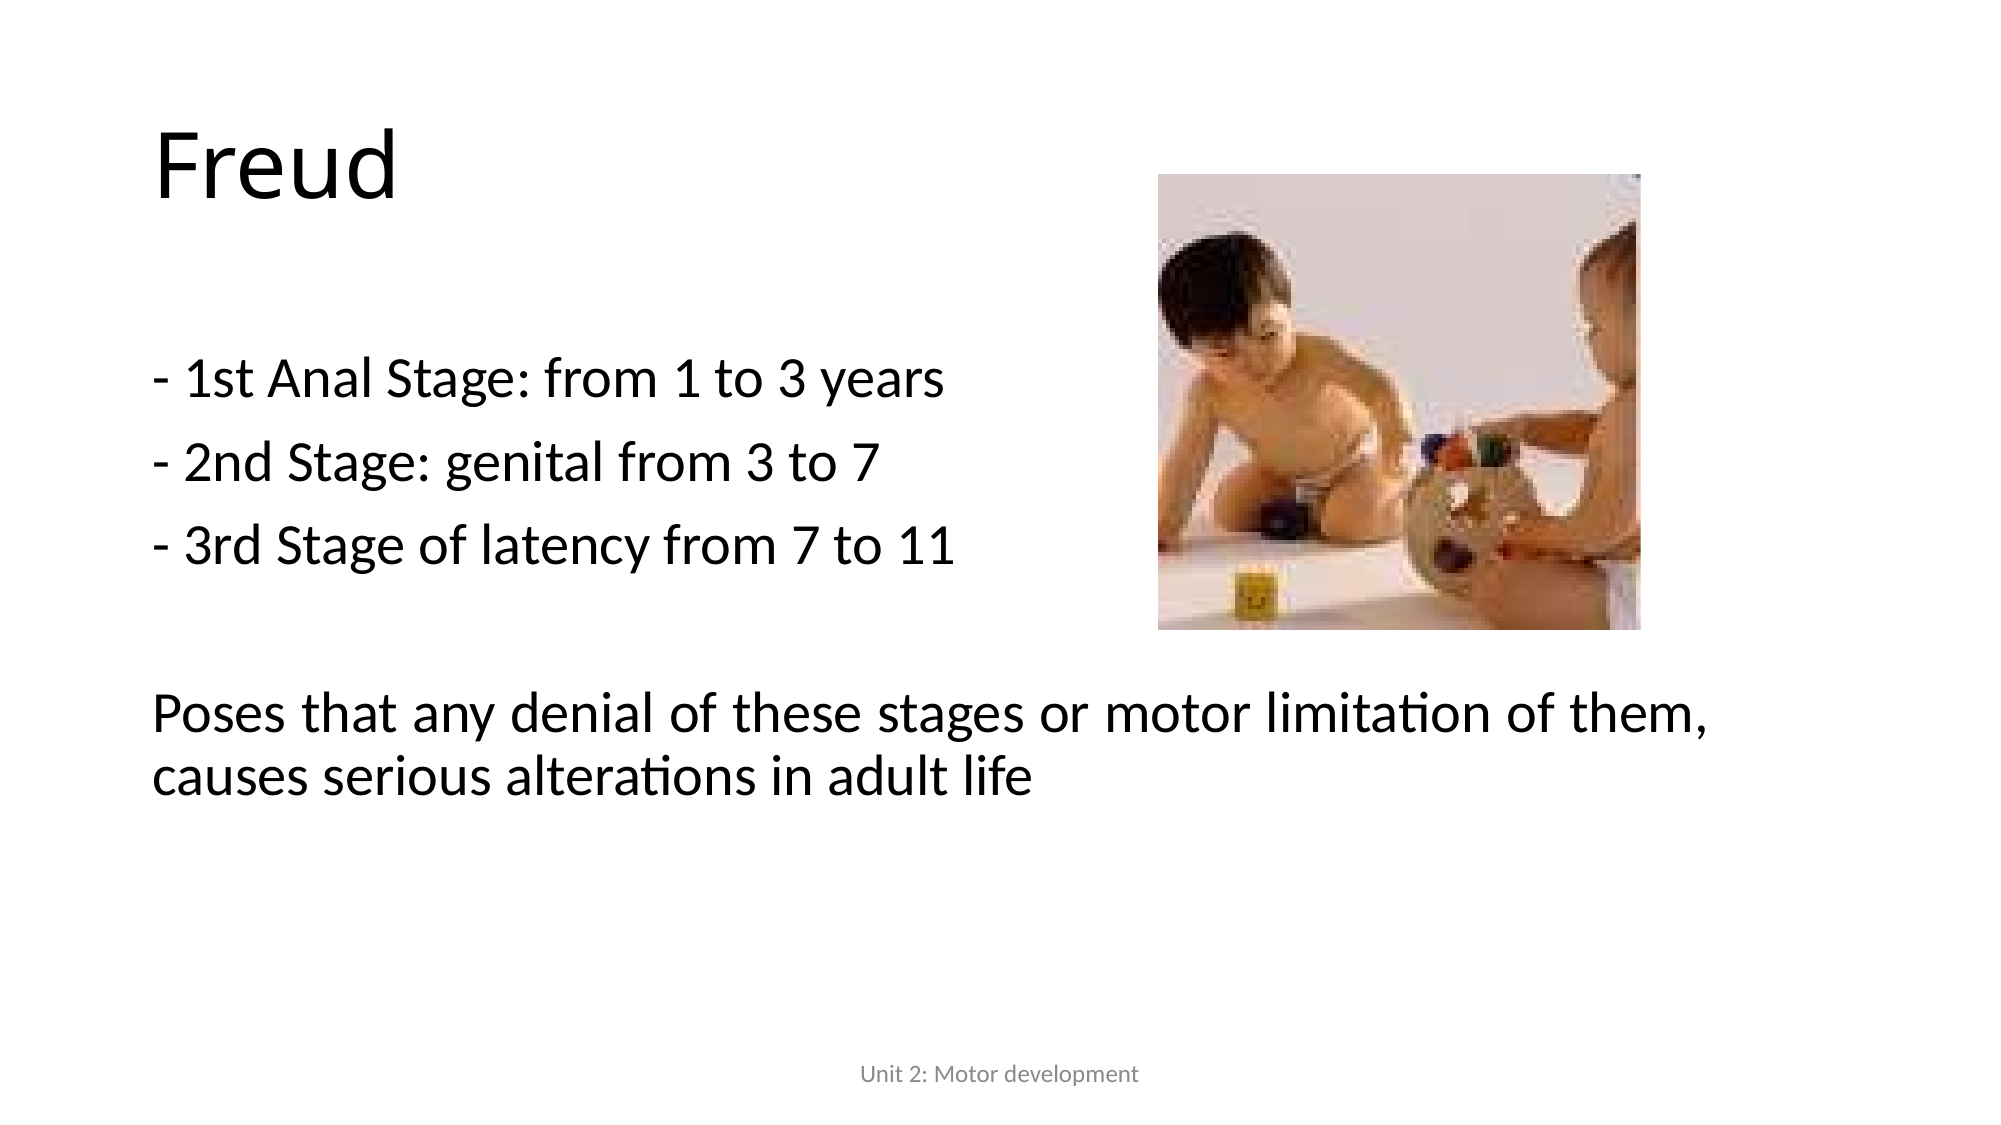

Freud
- 1st Anal Stage: from 1 to 3 years
- 2nd Stage: genital from 3 to 7
- 3rd Stage of latency from 7 to 11
Poses that any denial of these stages or motor limitation of them, causes serious alterations in adult life
Unit 2: Motor development